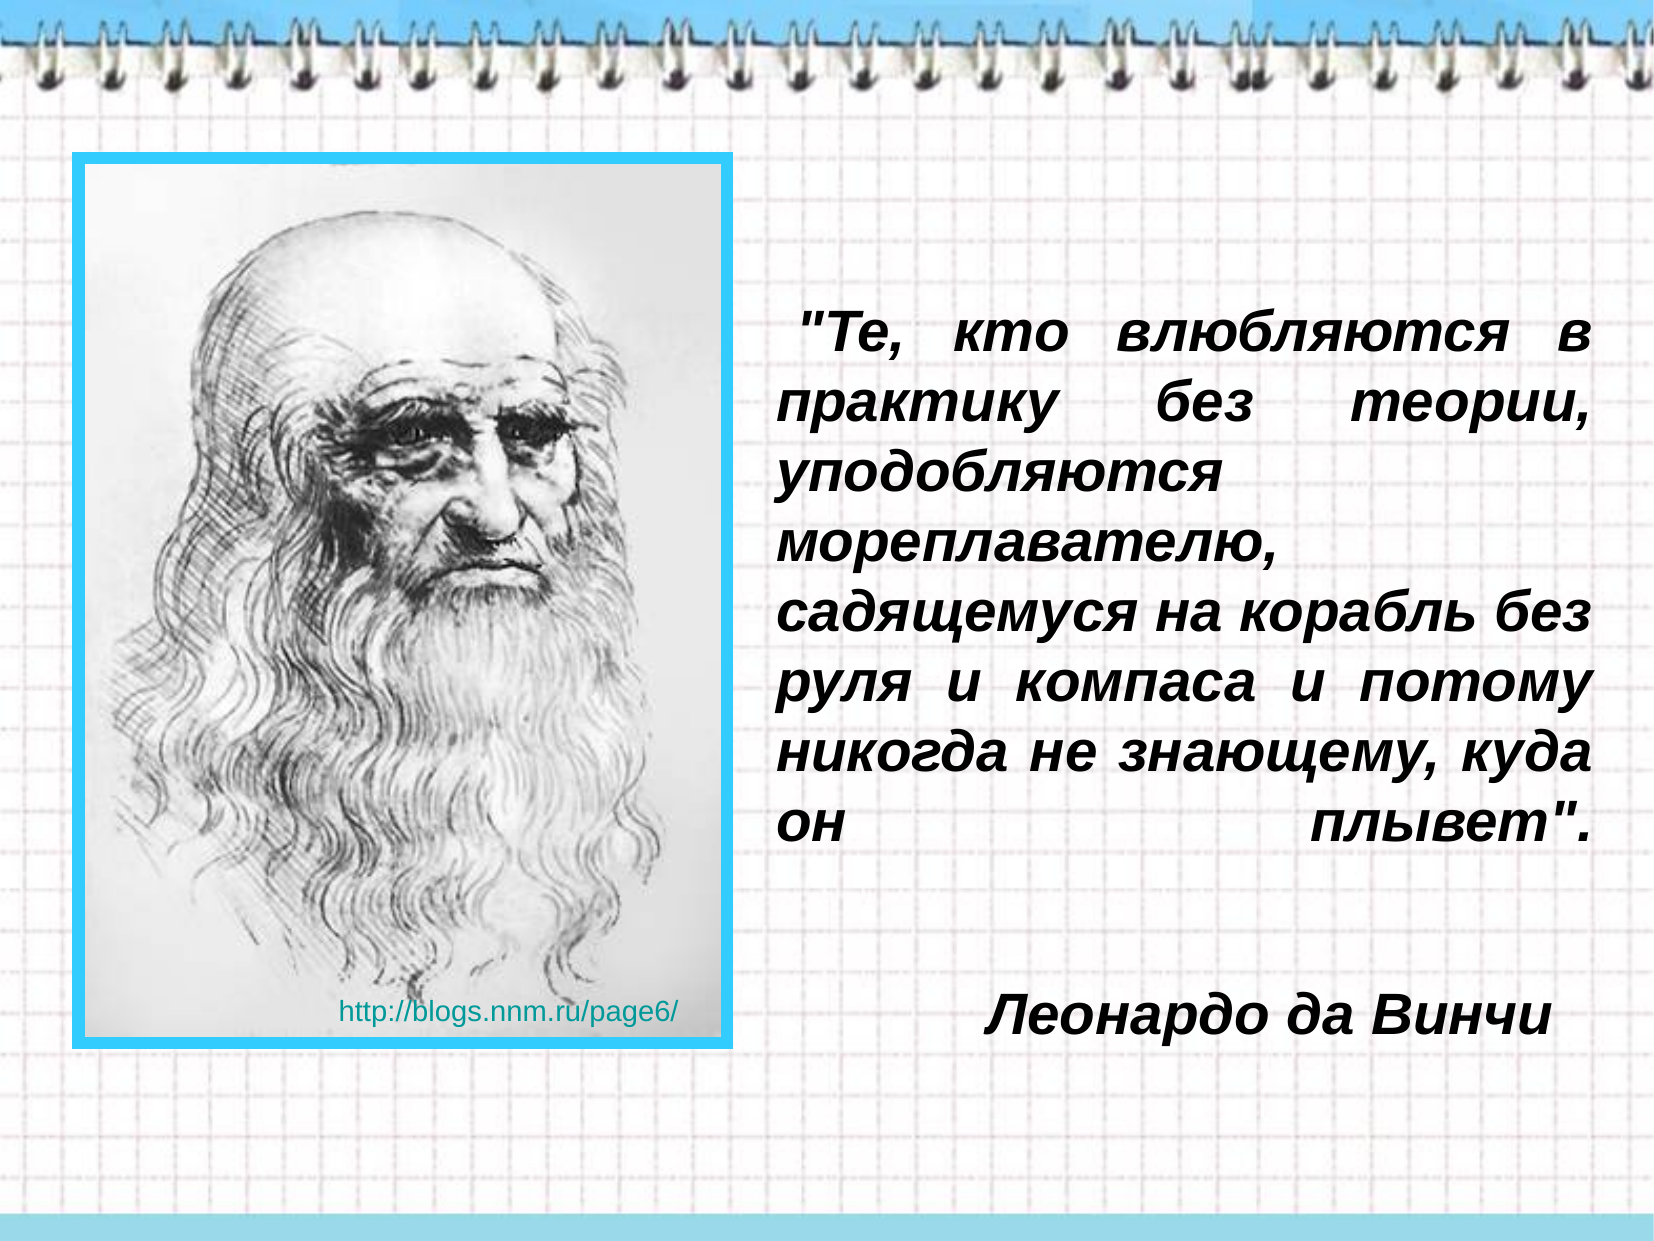

"Те, кто влюбляются в практику без теории, уподобляются мореплавателю, садящемуся на корабль без руля и компаса и потому никогда не знающему, куда он плывет".
Леонардо да Винчи
http://blogs.nnm.ru/page6/